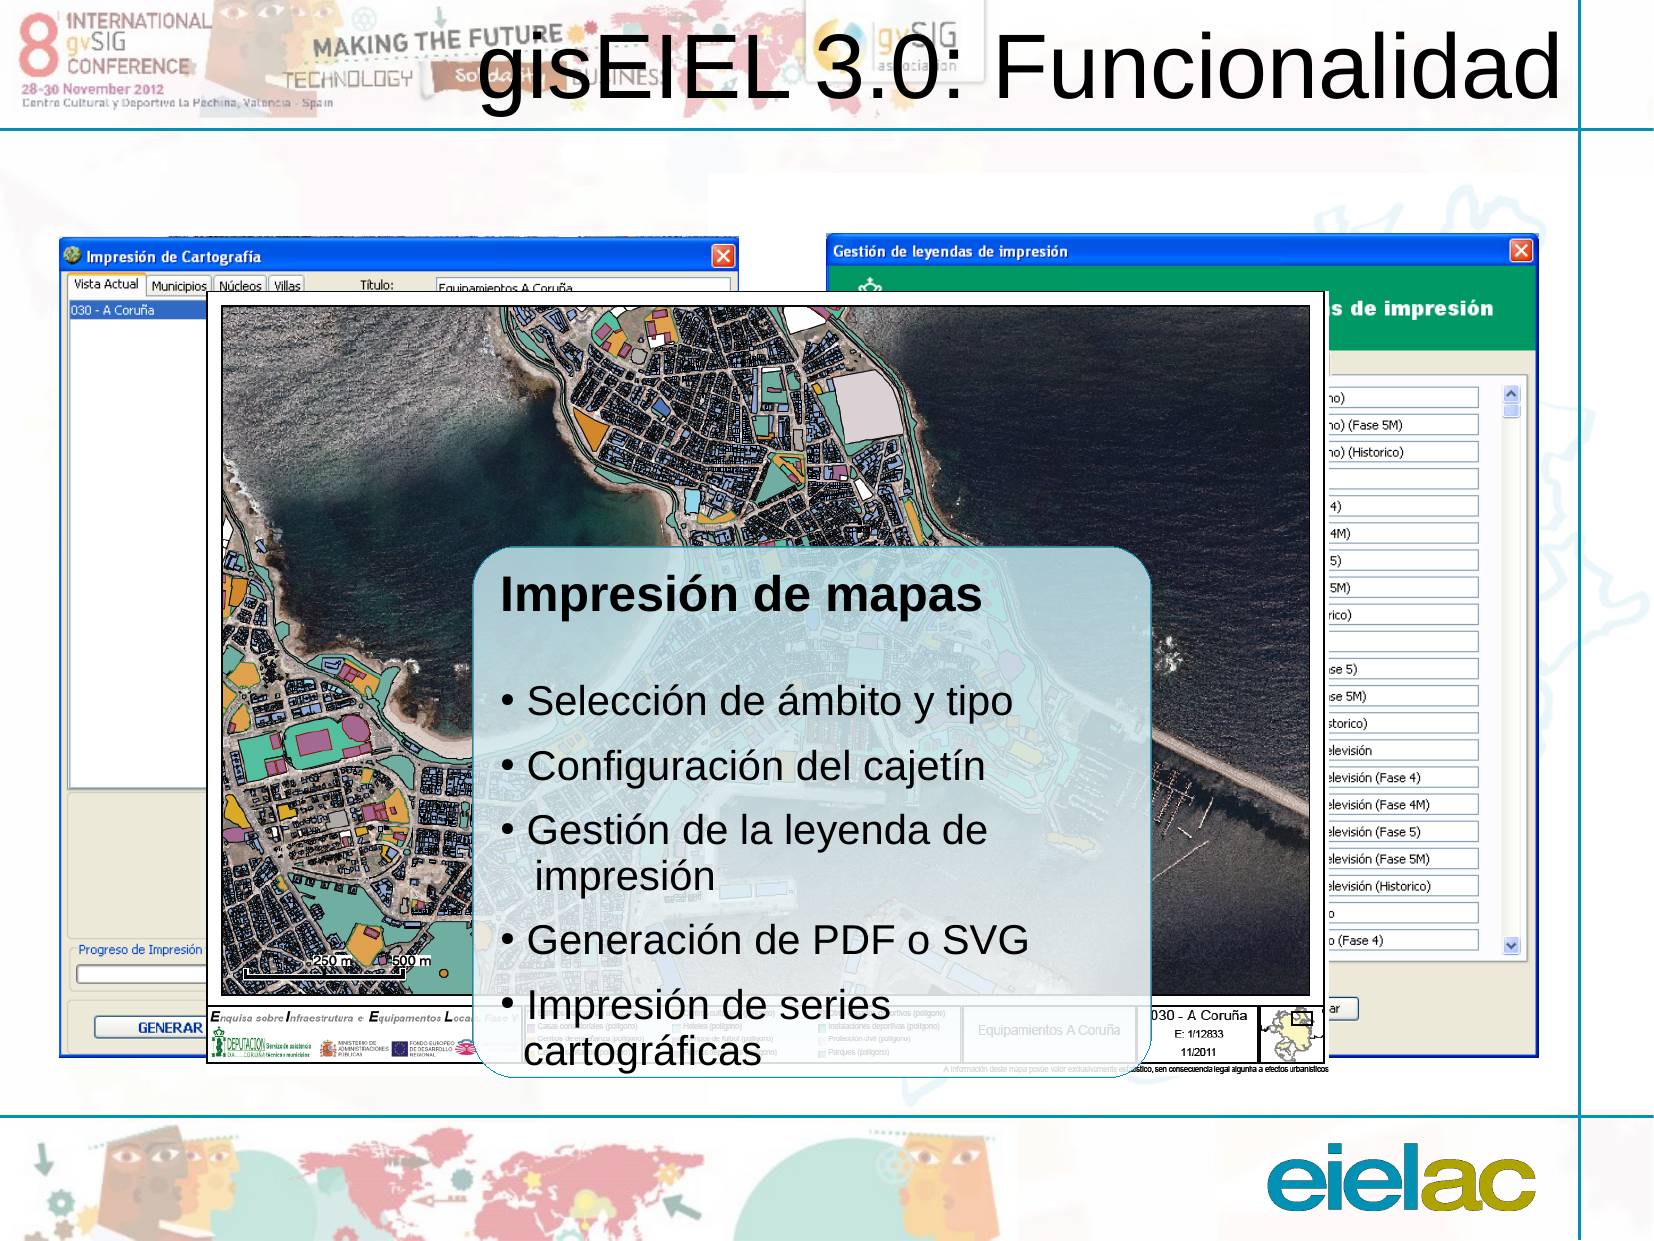

# gisEIEL 3.0: Funcionalidad
Impresión de mapas
 Selección de ámbito y tipo
 Configuración del cajetín
 Gestión de la leyenda de
 impresión
 Generación de PDF o SVG
 Impresión de series
 cartográficas